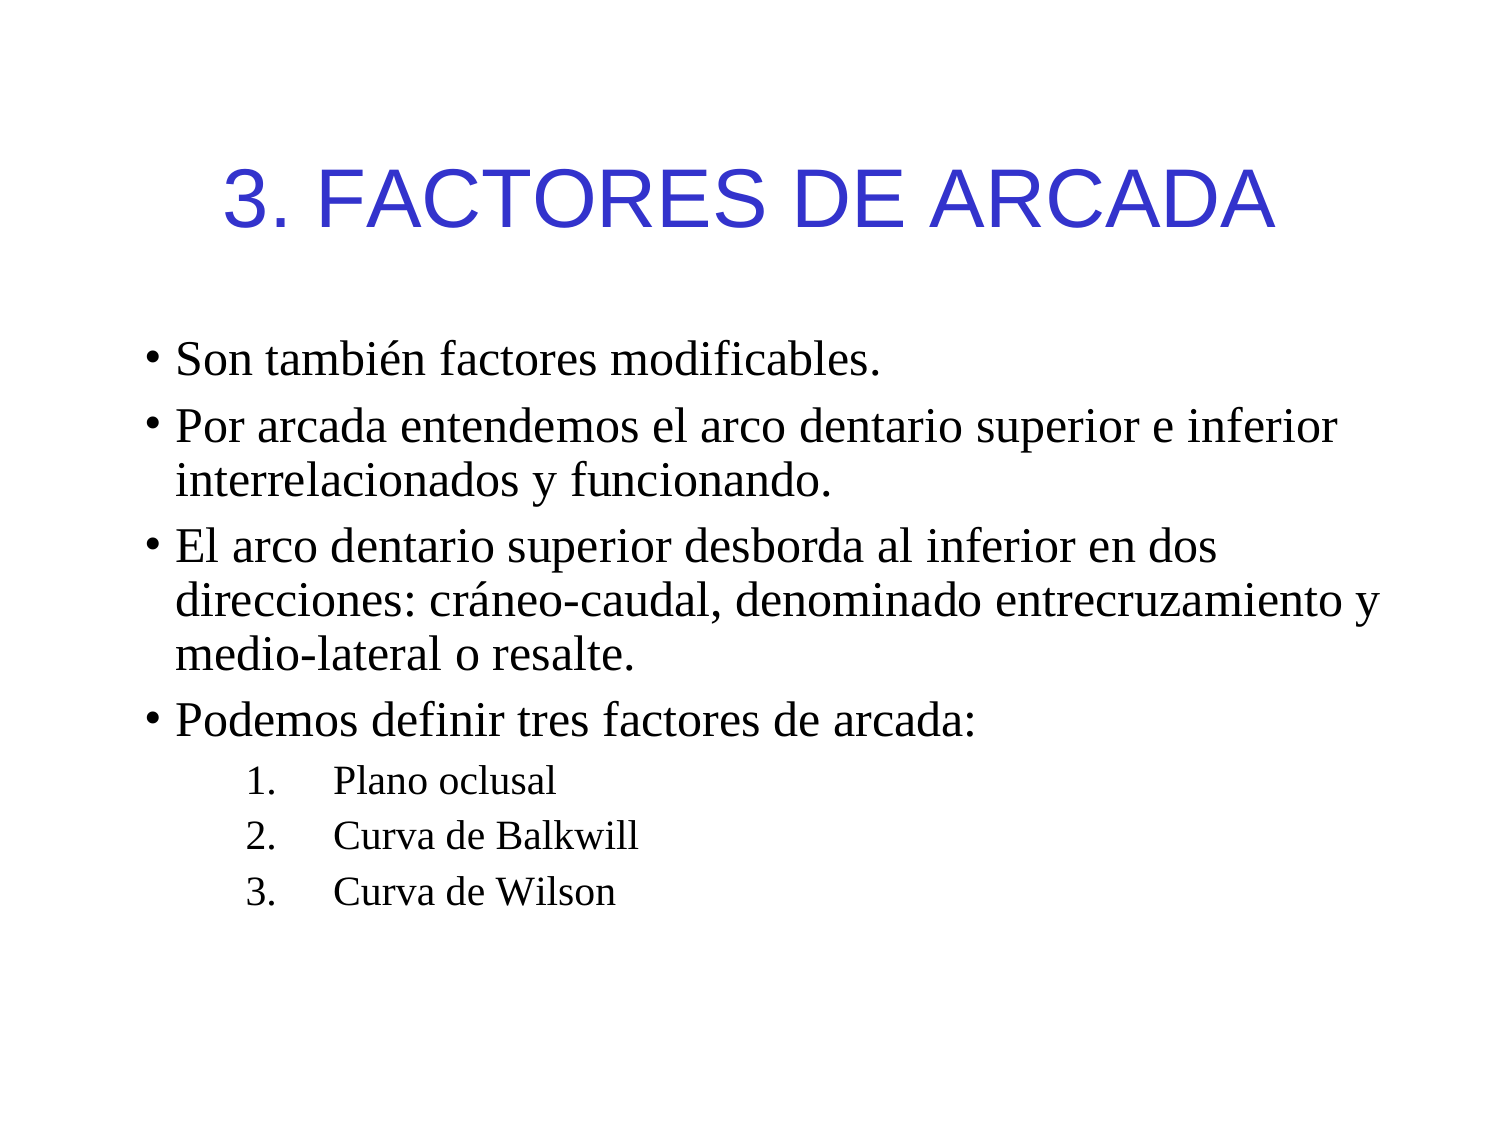

# 3. FACTORES DE ARCADA
Son también factores modificables.
Por arcada entendemos el arco dentario superior e inferior interrelacionados y funcionando.
El arco dentario superior desborda al inferior en dos direcciones: cráneo-caudal, denominado entrecruzamiento y medio-lateral o resalte.
Podemos definir tres factores de arcada:
Plano oclusal
Curva de Balkwill
Curva de Wilson